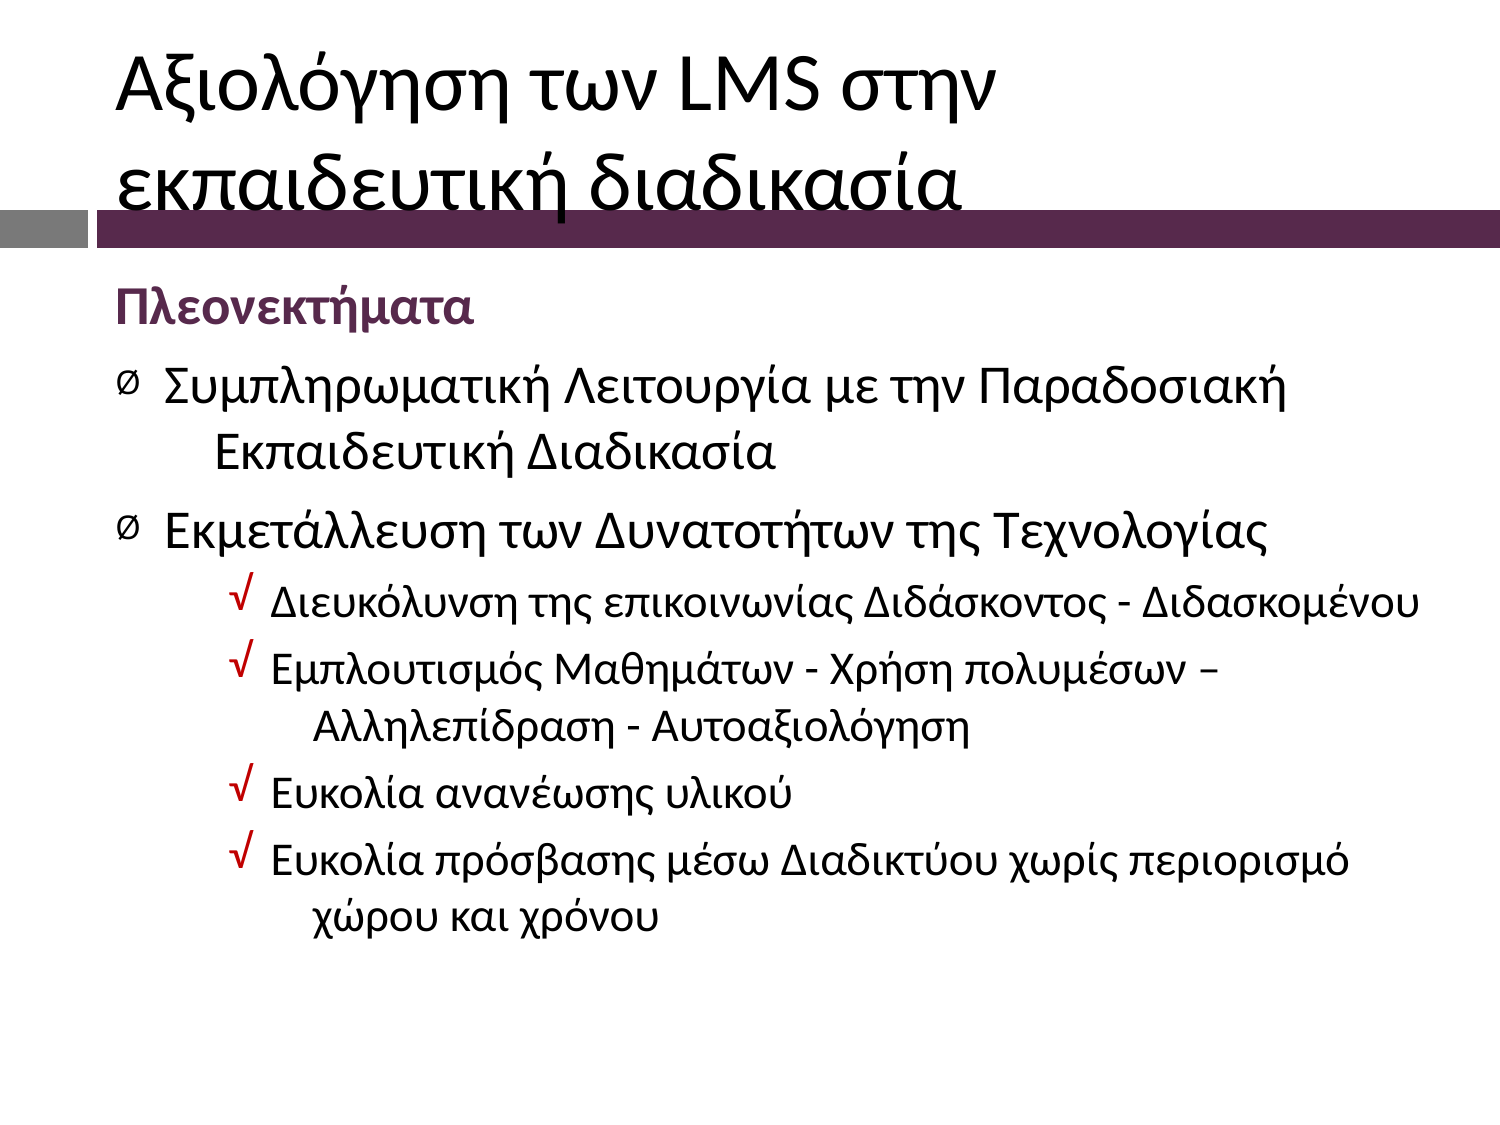

# Αξιολόγηση των LMS στην εκπαιδευτική διαδικασία
Πλεονεκτήματα
Συμπληρωματική Λειτουργία με την Παραδοσιακή Εκπαιδευτική Διαδικασία
Εκμετάλλευση των Δυνατοτήτων της Τεχνολογίας
Διευκόλυνση της επικοινωνίας Διδάσκοντος - Διδασκομένου
Εμπλουτισμός Μαθημάτων - Χρήση πολυμέσων – Αλληλεπίδραση - Αυτοαξιολόγηση
Ευκολία ανανέωσης υλικού
Ευκολία πρόσβασης μέσω Διαδικτύου χωρίς περιορισμό χώρου και χρόνου